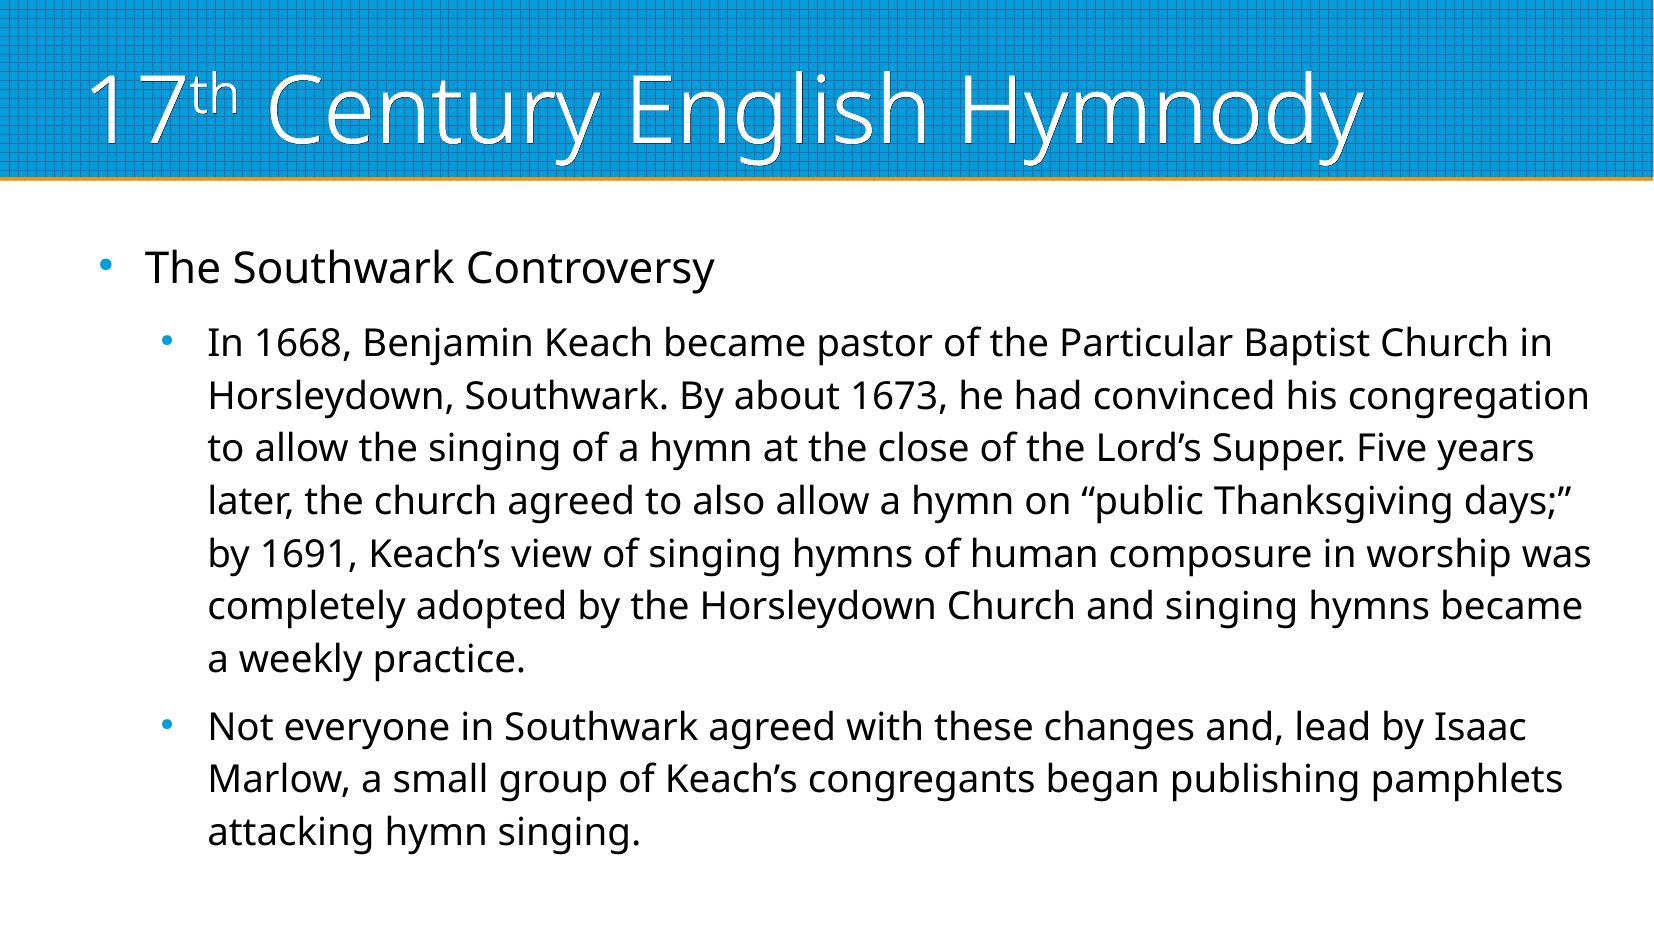

# 17th Century English Hymnody
The Southwark Controversy
In 1668, Benjamin Keach became pastor of the Particular Baptist Church in Horsleydown, Southwark. By about 1673, he had convinced his congregation to allow the singing of a hymn at the close of the Lord’s Supper. Five years later, the church agreed to also allow a hymn on “public Thanksgiving days;” by 1691, Keach’s view of singing hymns of human composure in worship was completely adopted by the Horsleydown Church and singing hymns became a weekly practice.
Not everyone in Southwark agreed with these changes and, lead by Isaac Marlow, a small group of Keach’s congregants began publishing pamphlets attacking hymn singing.